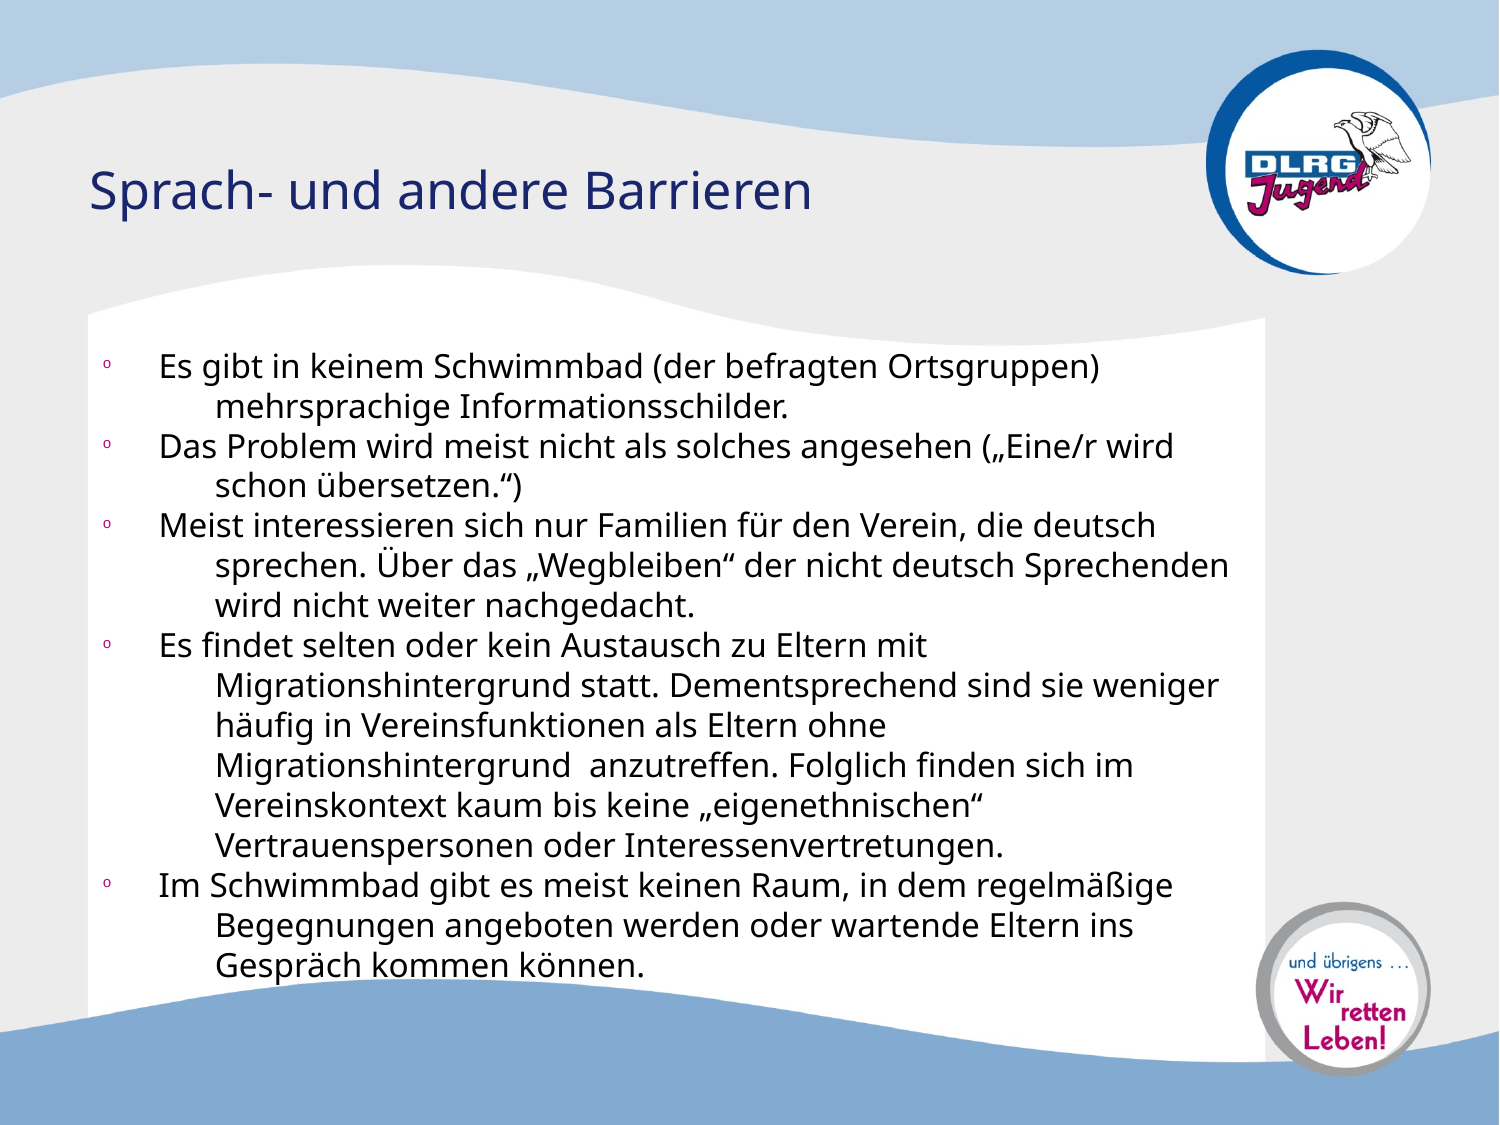

# Sprach- und andere Barrieren
Es gibt in keinem Schwimmbad (der befragten Ortsgruppen) mehrsprachige Informationsschilder.
Das Problem wird meist nicht als solches angesehen („Eine/r wird schon übersetzen.“)
Meist interessieren sich nur Familien für den Verein, die deutsch sprechen. Über das „Wegbleiben“ der nicht deutsch Sprechenden wird nicht weiter nachgedacht.
Es findet selten oder kein Austausch zu Eltern mit Migrationshintergrund statt. Dementsprechend sind sie weniger häufig in Vereinsfunktionen als Eltern ohne Migrationshintergrund anzutreffen. Folglich finden sich im Vereinskontext kaum bis keine „eigenethnischen“ Vertrauenspersonen oder Interessenvertretungen.
Im Schwimmbad gibt es meist keinen Raum, in dem regelmäßige Begegnungen angeboten werden oder wartende Eltern ins Gespräch kommen können.